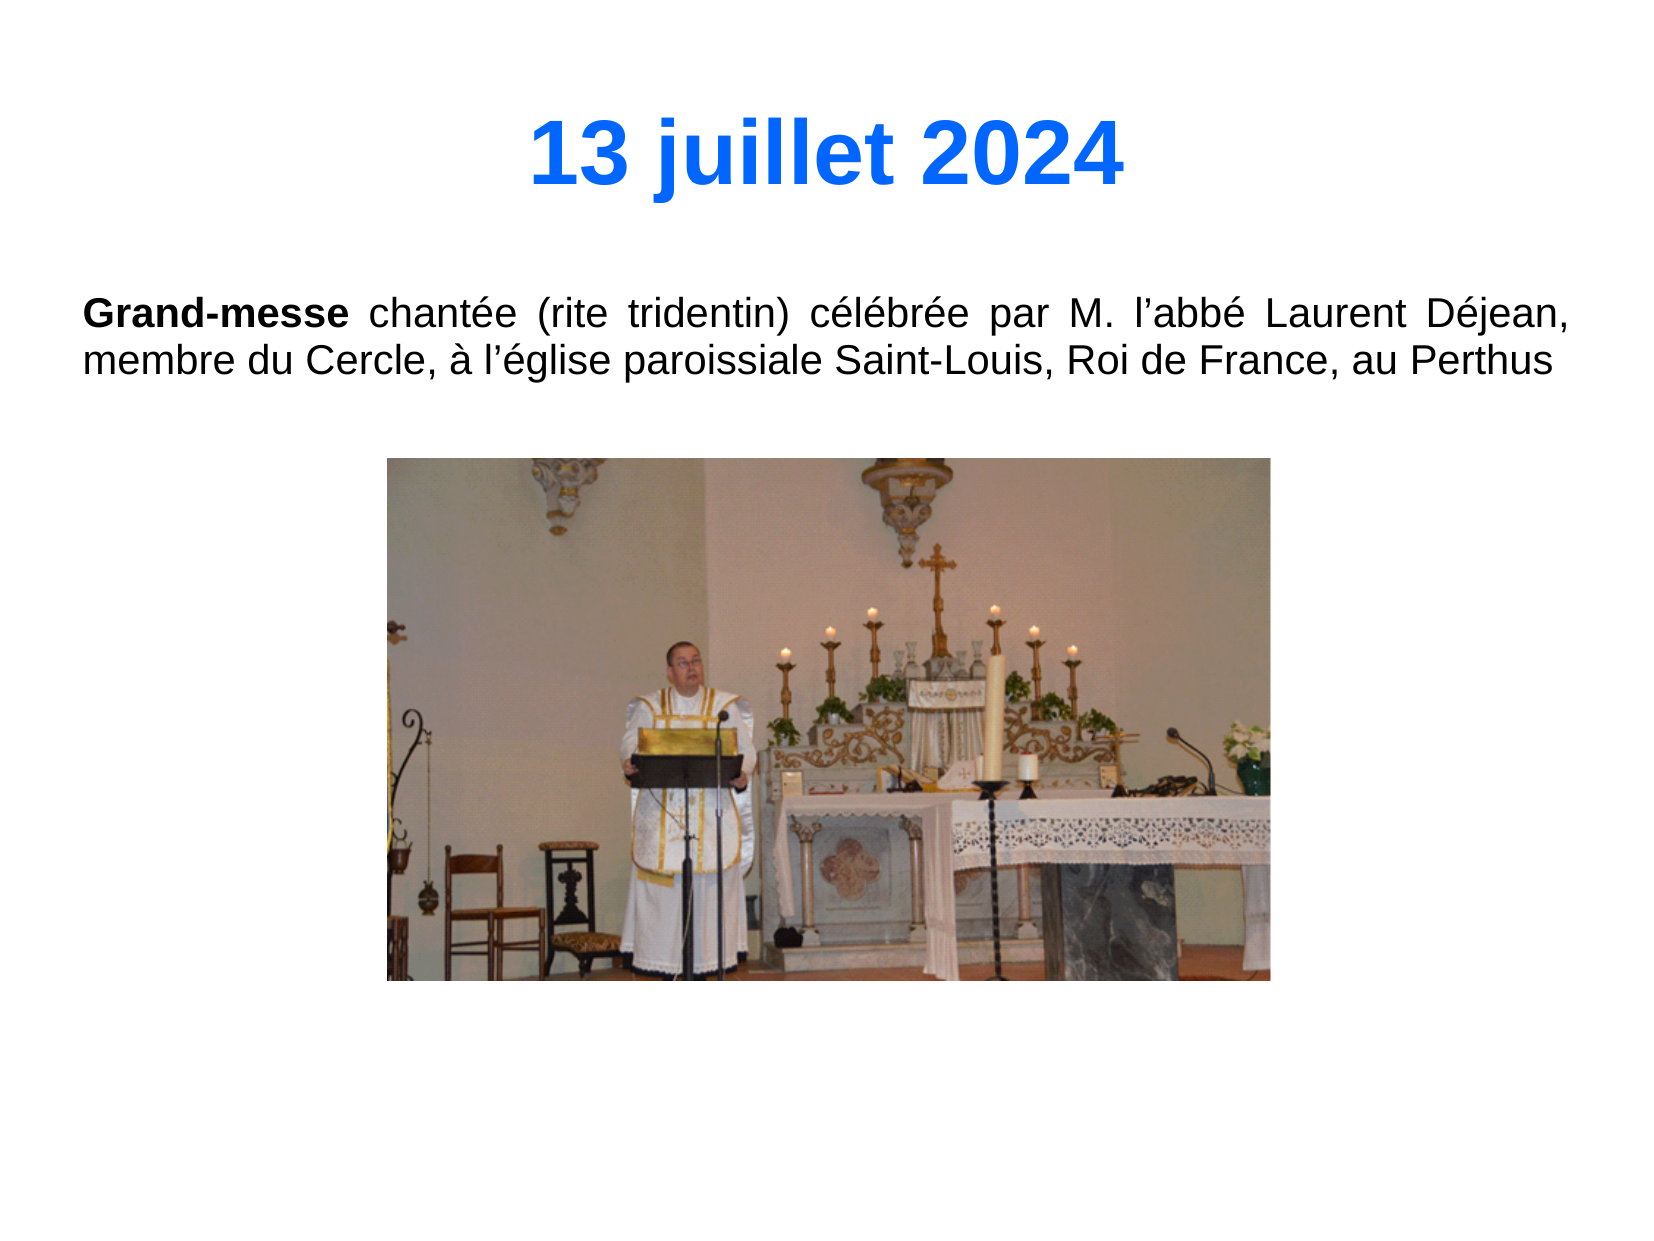

# 13 juillet 2024
Grand-messe chantée (rite tridentin) célébrée par M. l’abbé Laurent Déjean, membre du Cercle, à l’église paroissiale Saint-Louis, Roi de France, au Perthus